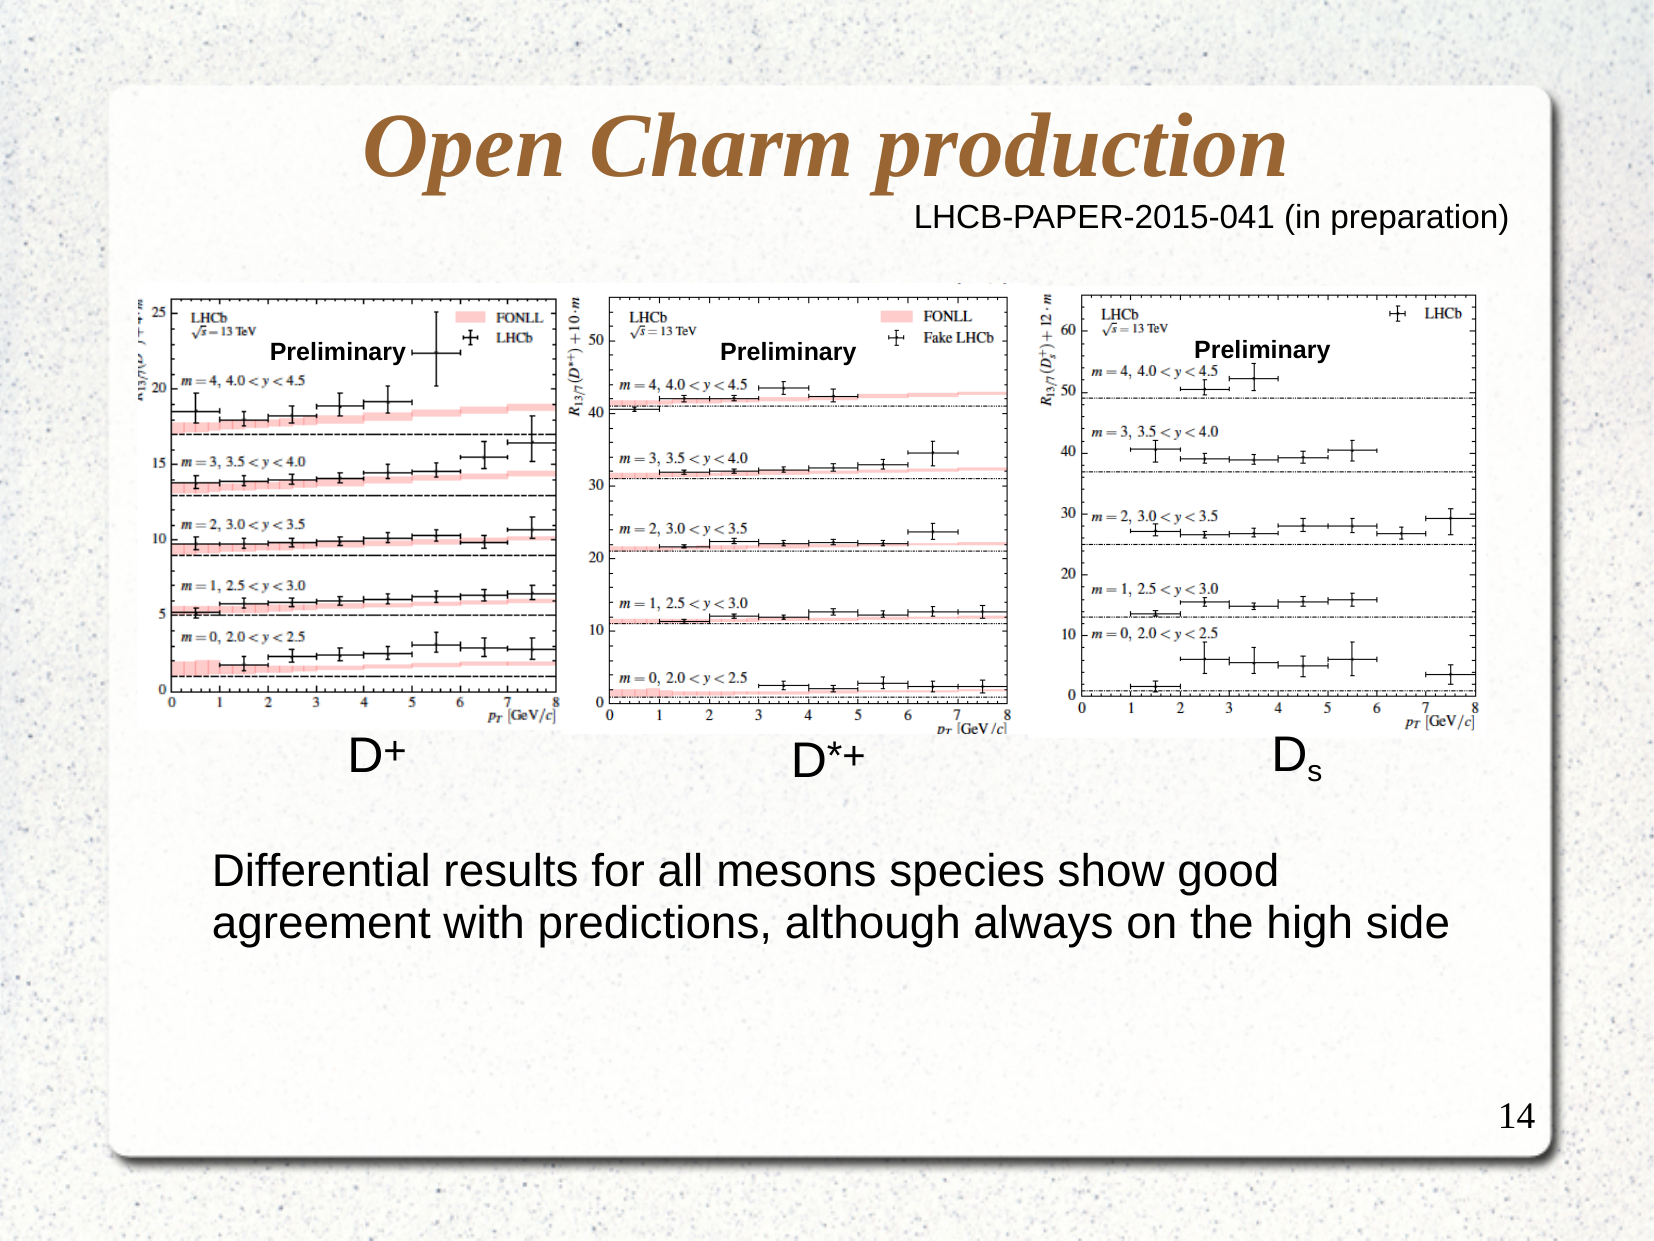

# Open Charm production
LHCB-PAPER-2015-041 (in preparation)
 Preliminary
 Preliminary
 Preliminary
Ds
D+
D*+
Differential results for all mesons species show good agreement with predictions, although always on the high side
14